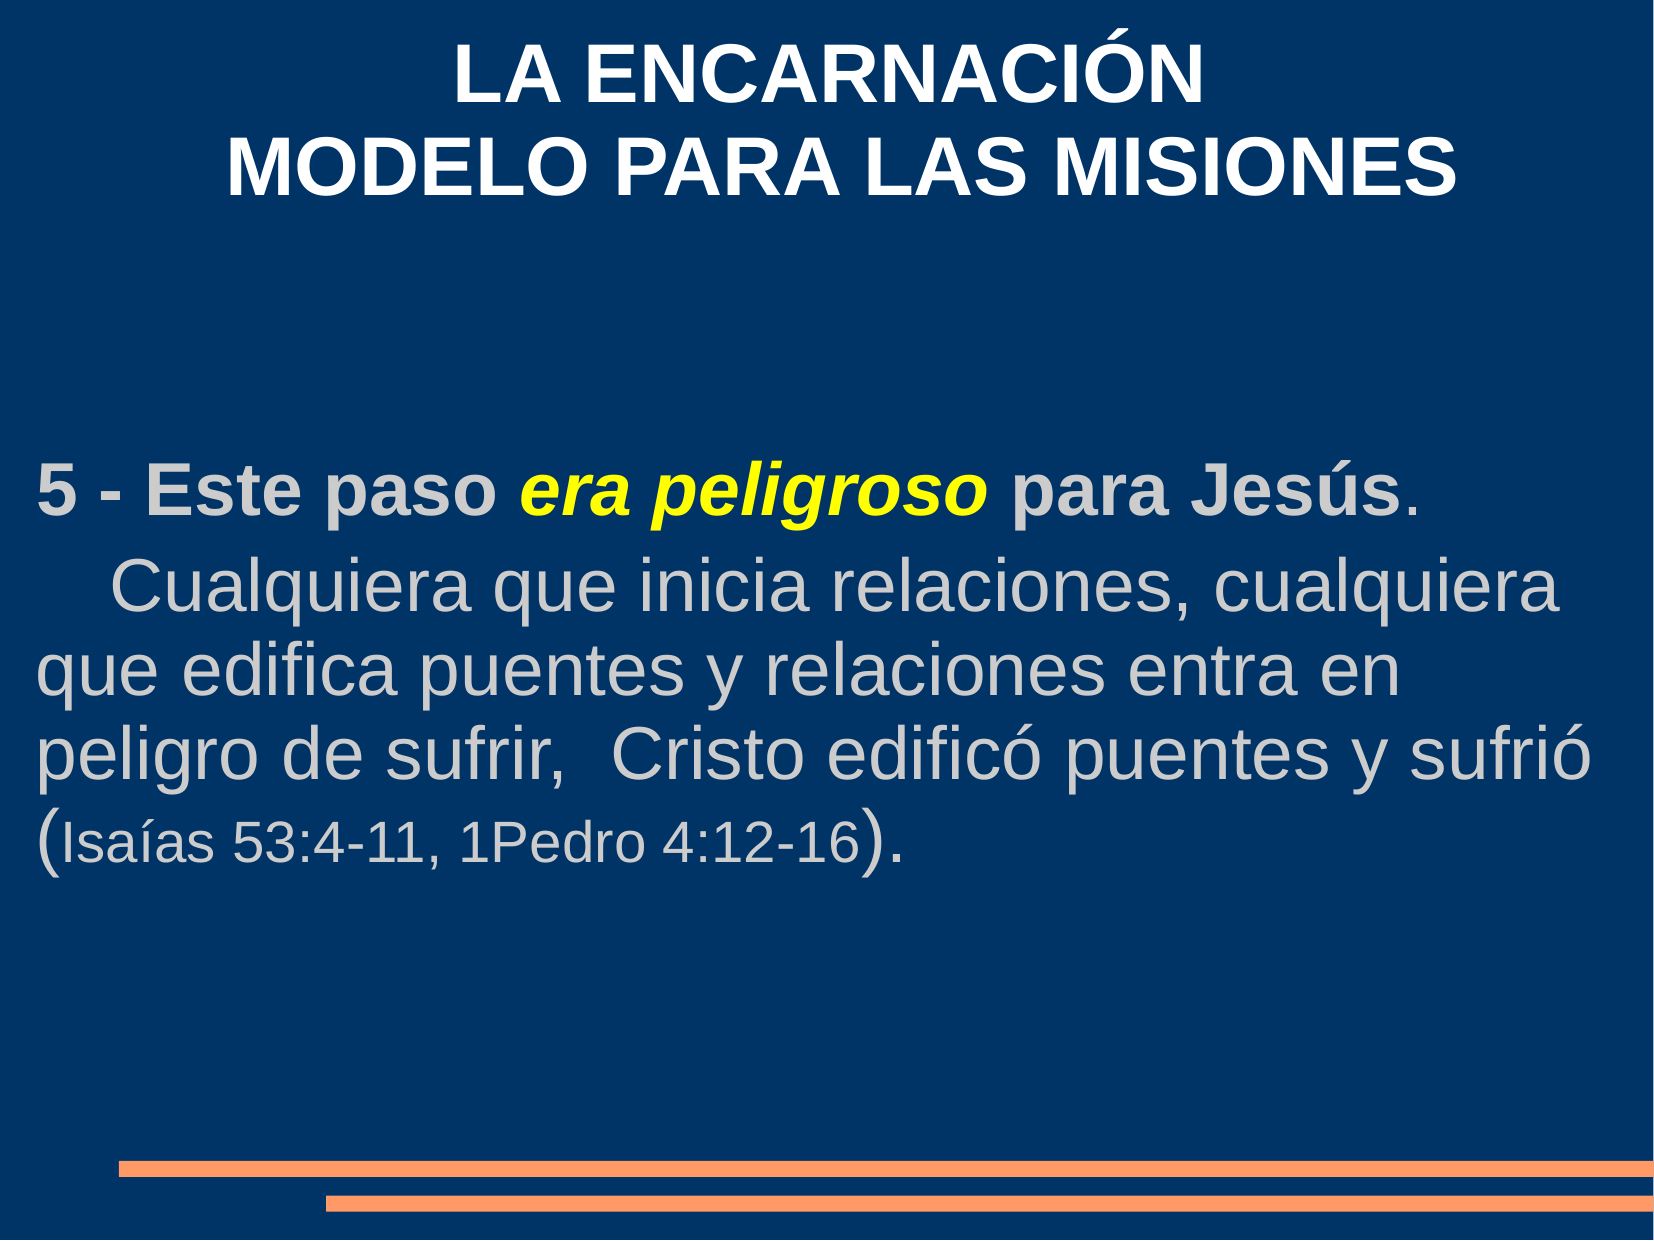

# LA ENCARNACIÓN MODELO PARA LAS MISIONES
5 - Este paso era peligroso para Jesús.
Cualquiera que inicia relaciones, cualquiera que edifica puentes y relaciones entra en peligro de sufrir, Cristo edificó puentes y sufrió (Isaías 53:4-11, 1Pedro 4:12-16).